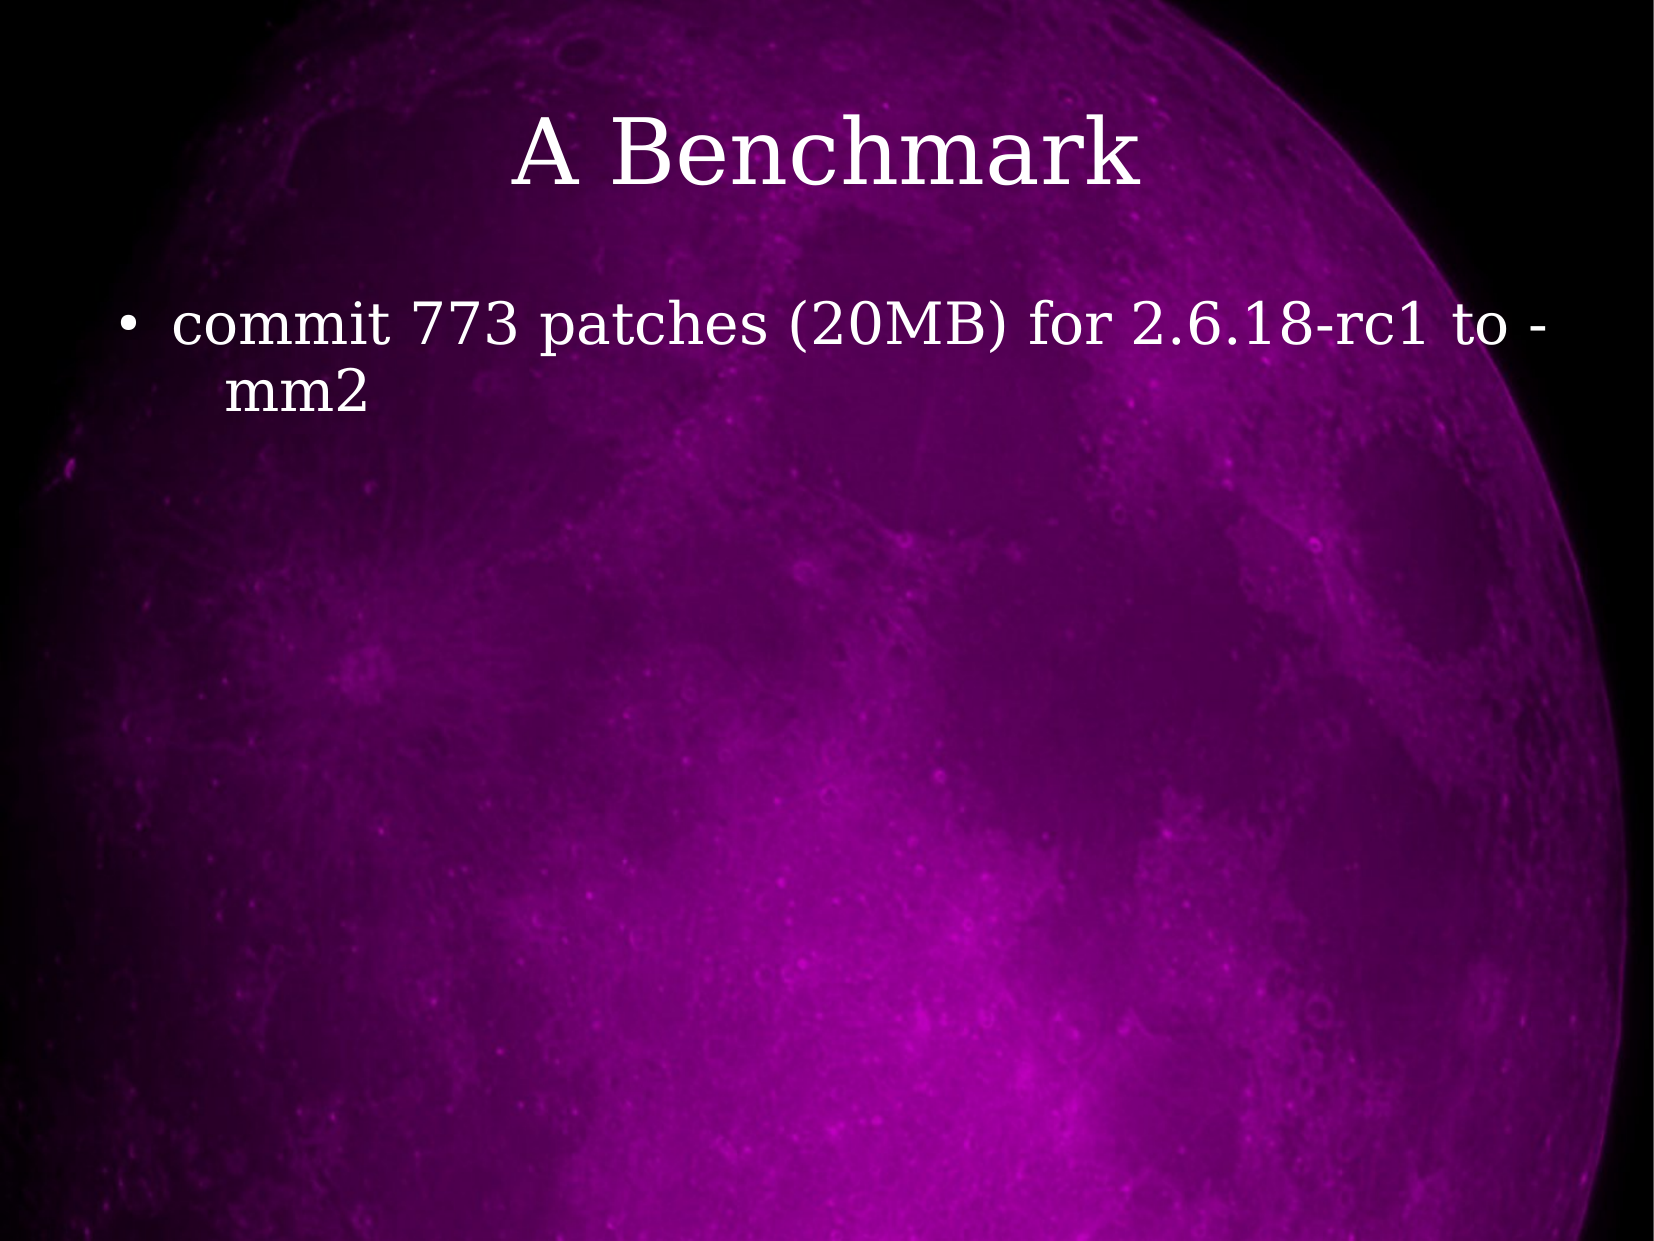

# A Benchmark
commit 773 patches (20MB) for 2.6.18-rc1 to -mm2